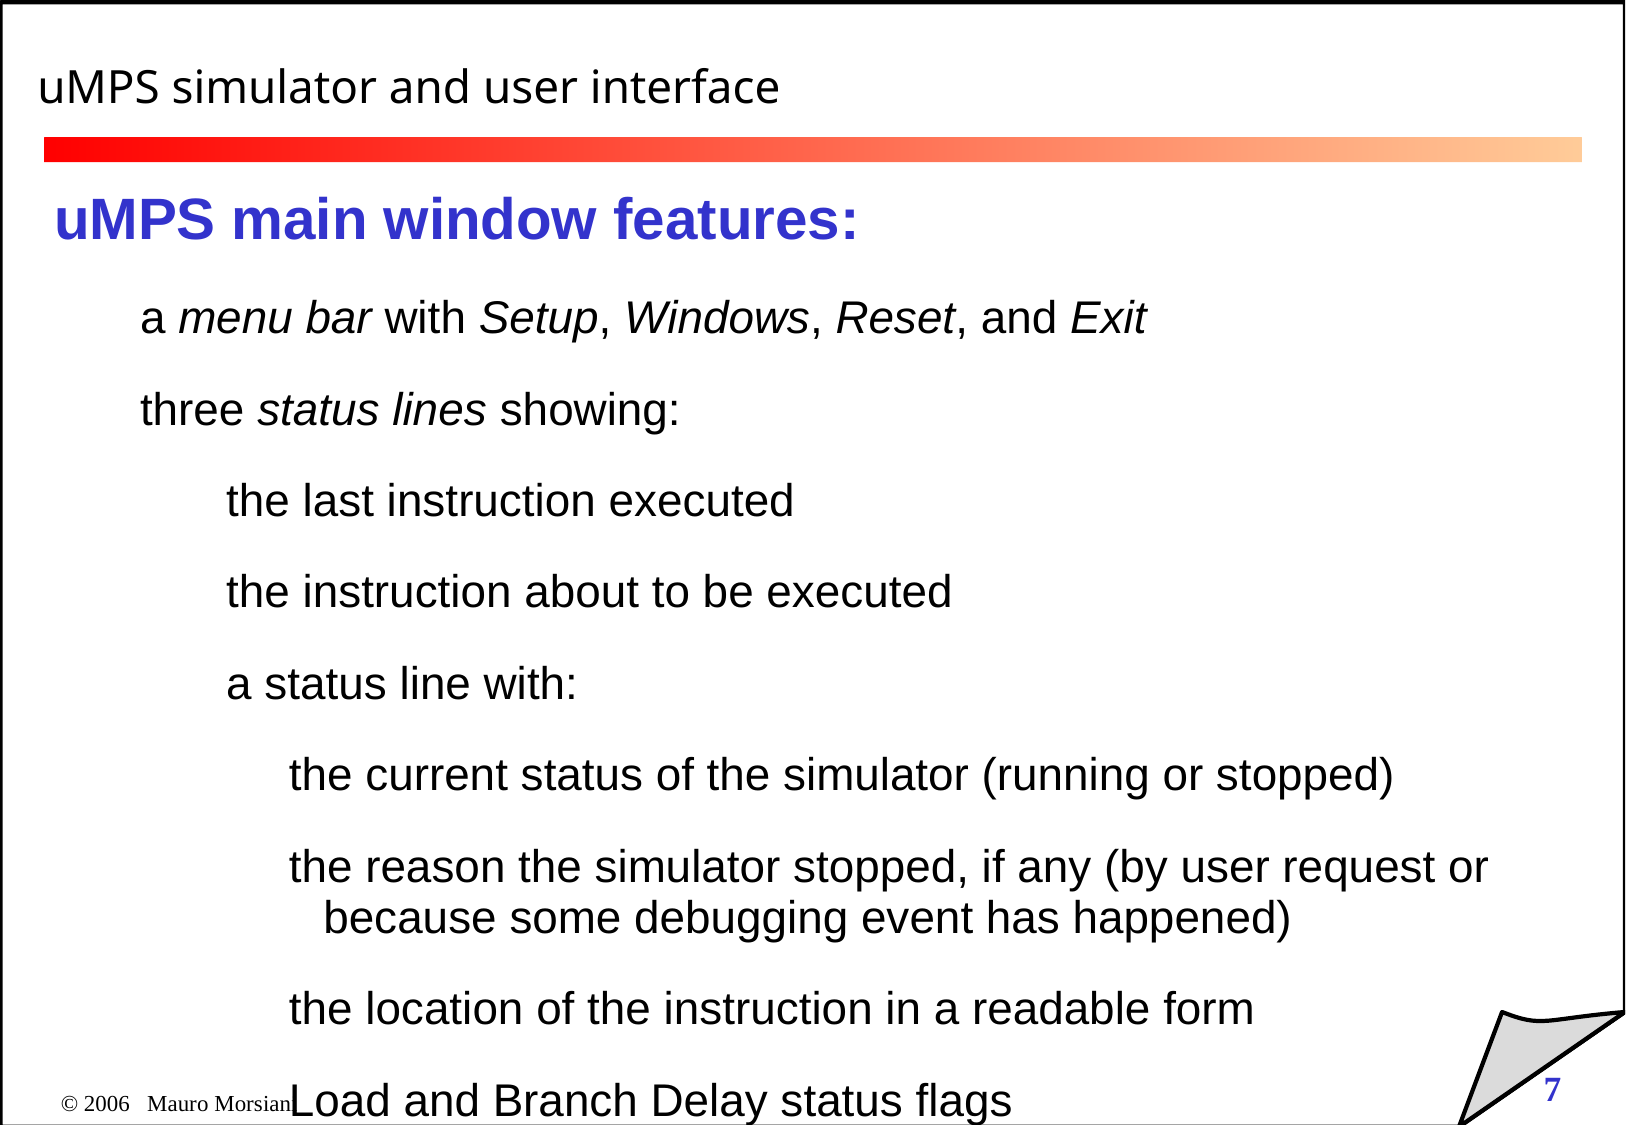

# uMPS simulator and user interface
uMPS main window features:
a menu bar with Setup, Windows, Reset, and Exit
three status lines showing:
the last instruction executed
the instruction about to be executed
a status line with:
the current status of the simulator (running or stopped)
the reason the simulator stopped, if any (by user request or because some debugging event has happened)
the location of the instruction in a readable form
Load and Branch Delay status flags